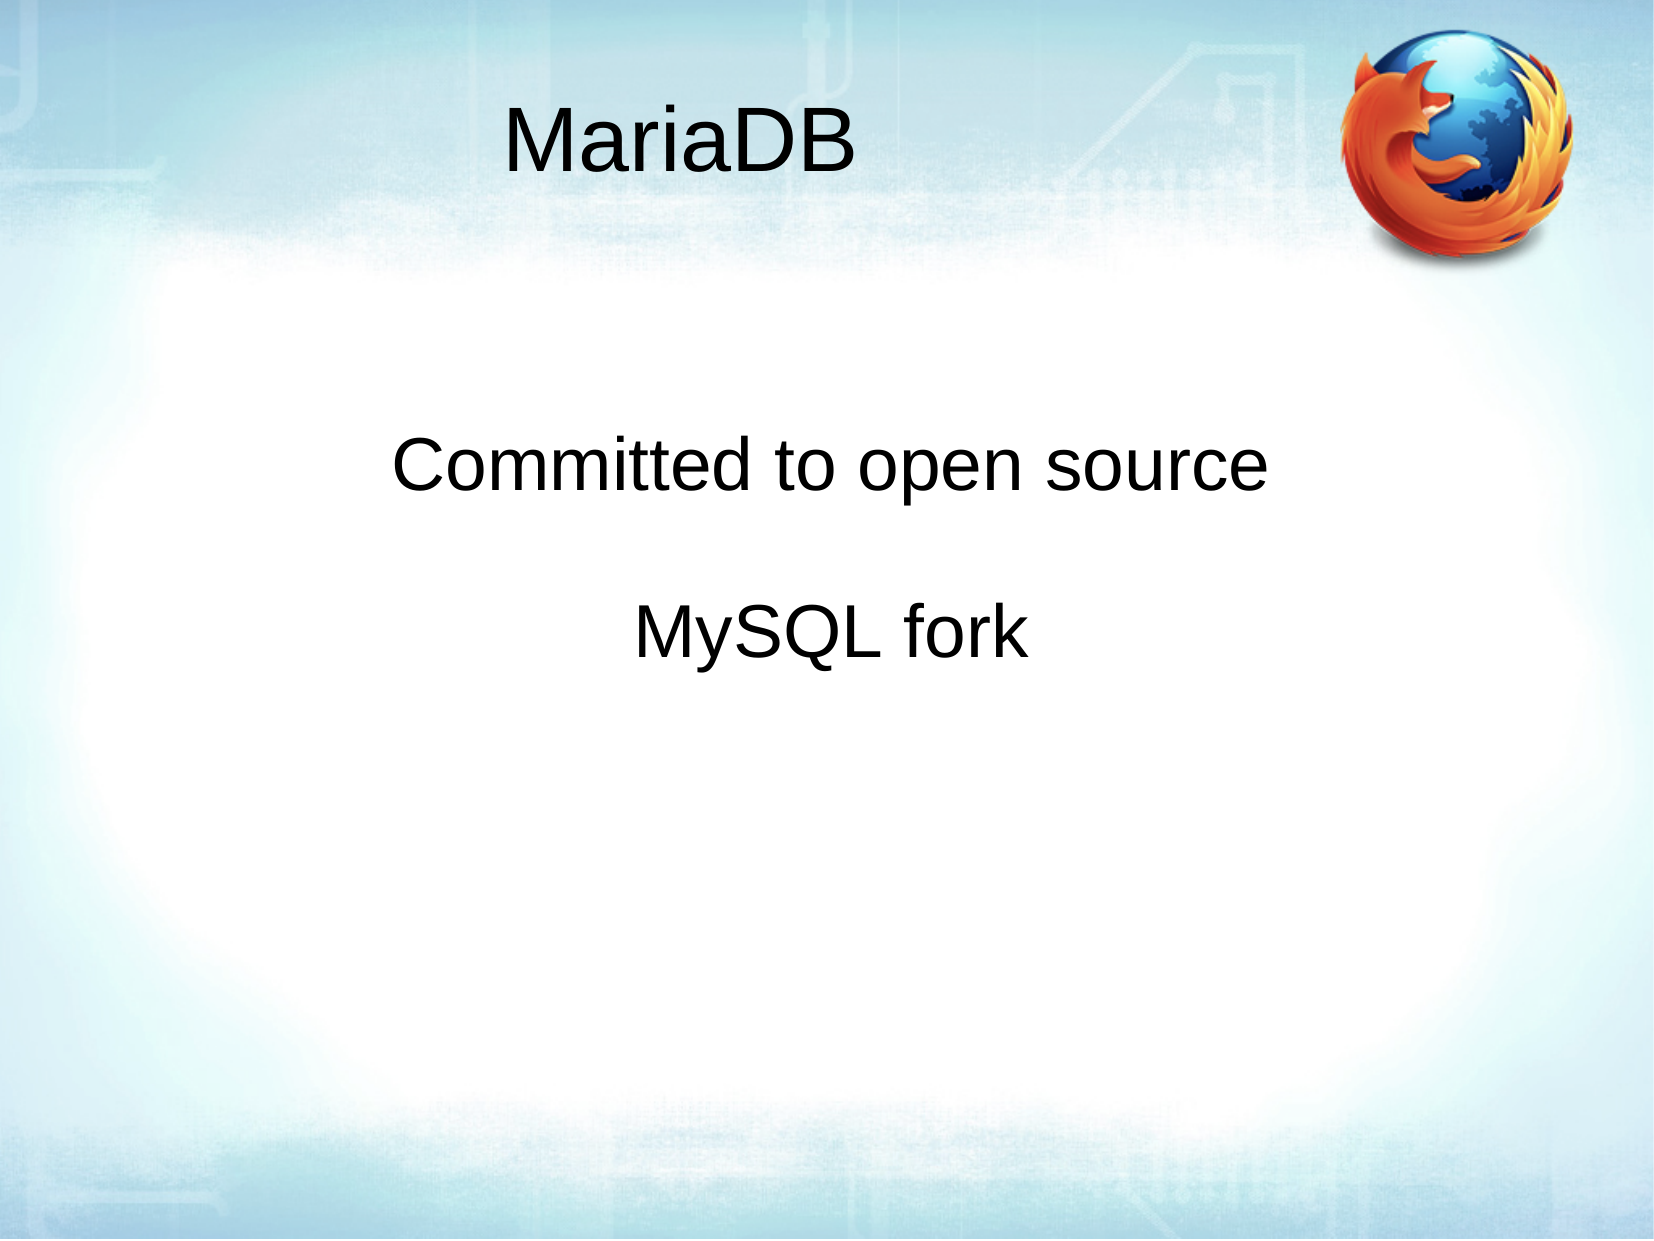

# MariaDB
Committed to open source
MySQL fork